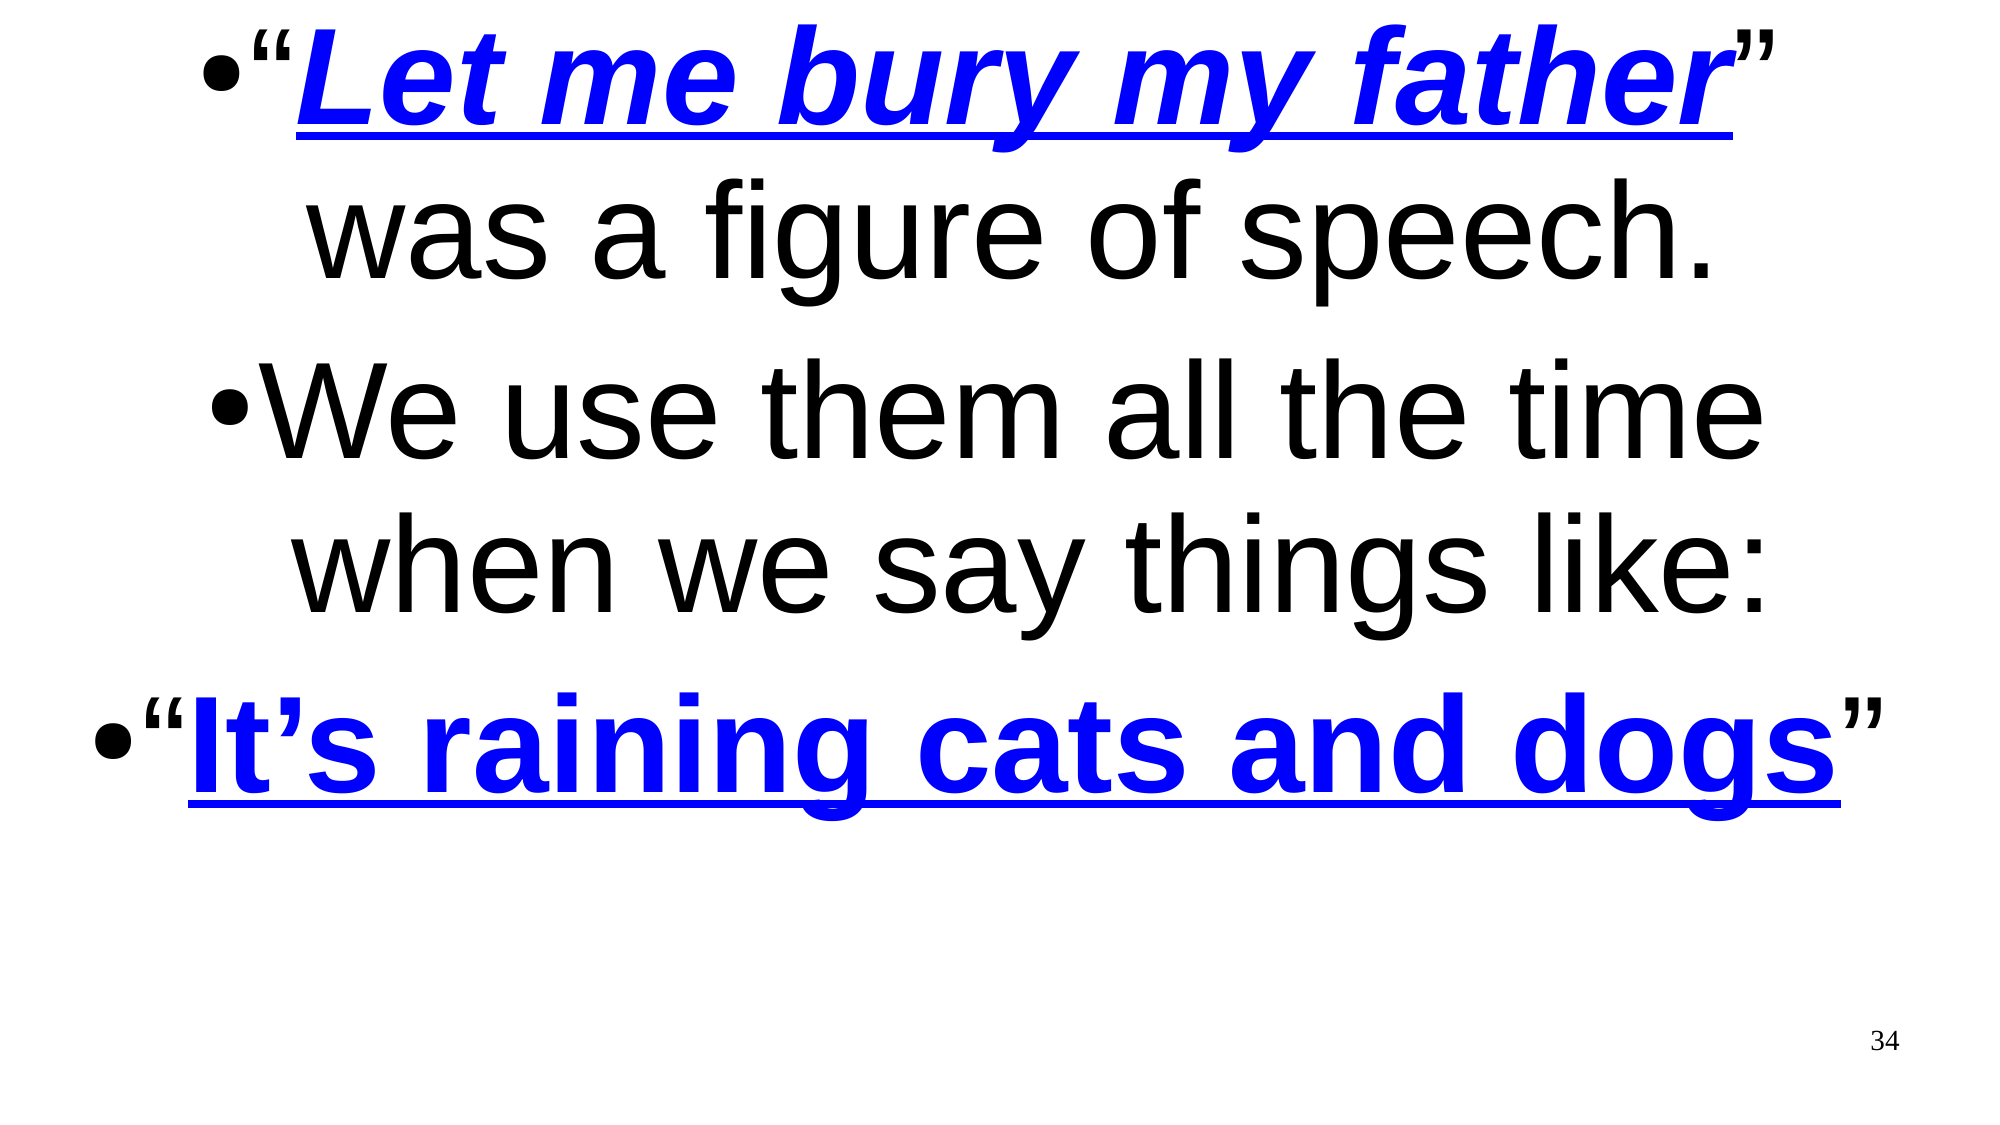

# “Let me bury my father” was a figure of speech.
We use them all the time
when we say things like:
“It’s raining cats and dogs”
34